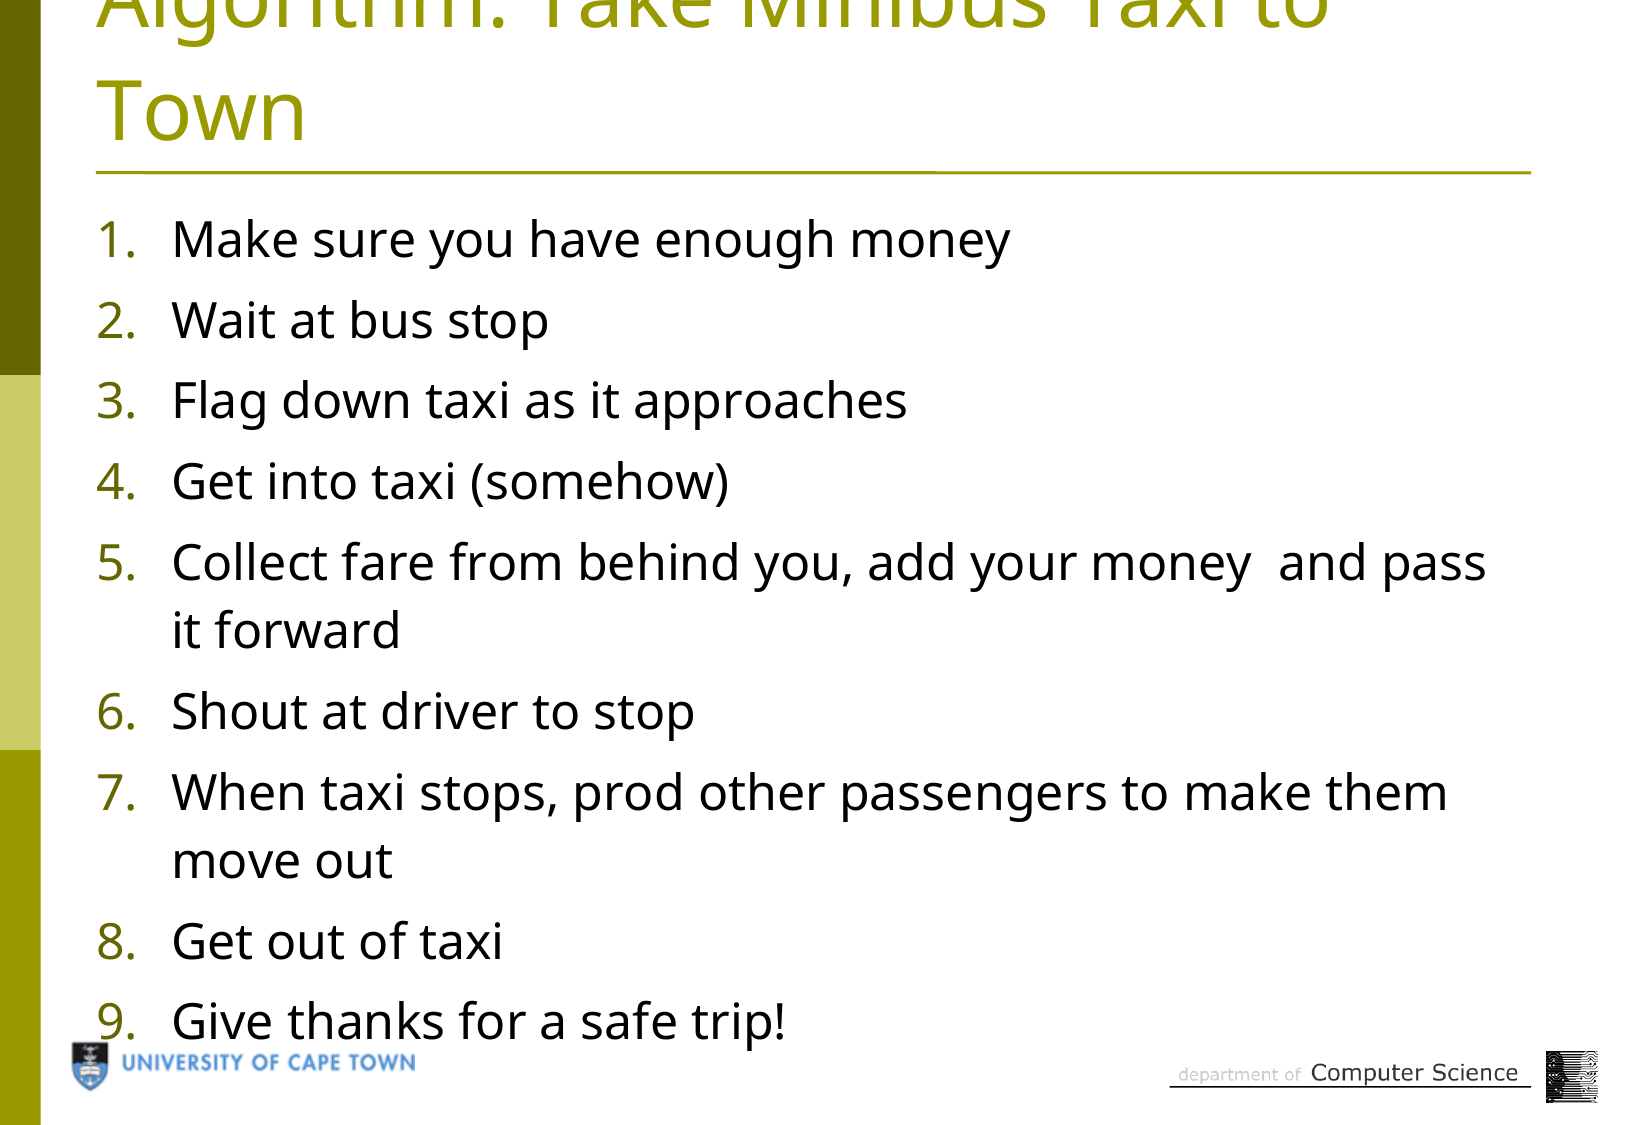

# Algorithm: Take Minibus Taxi to Town
Make sure you have enough money
Wait at bus stop
Flag down taxi as it approaches
Get into taxi (somehow)‏
Collect fare from behind you, add your money and pass it forward
Shout at driver to stop
When taxi stops, prod other passengers to make them move out
Get out of taxi
Give thanks for a safe trip!